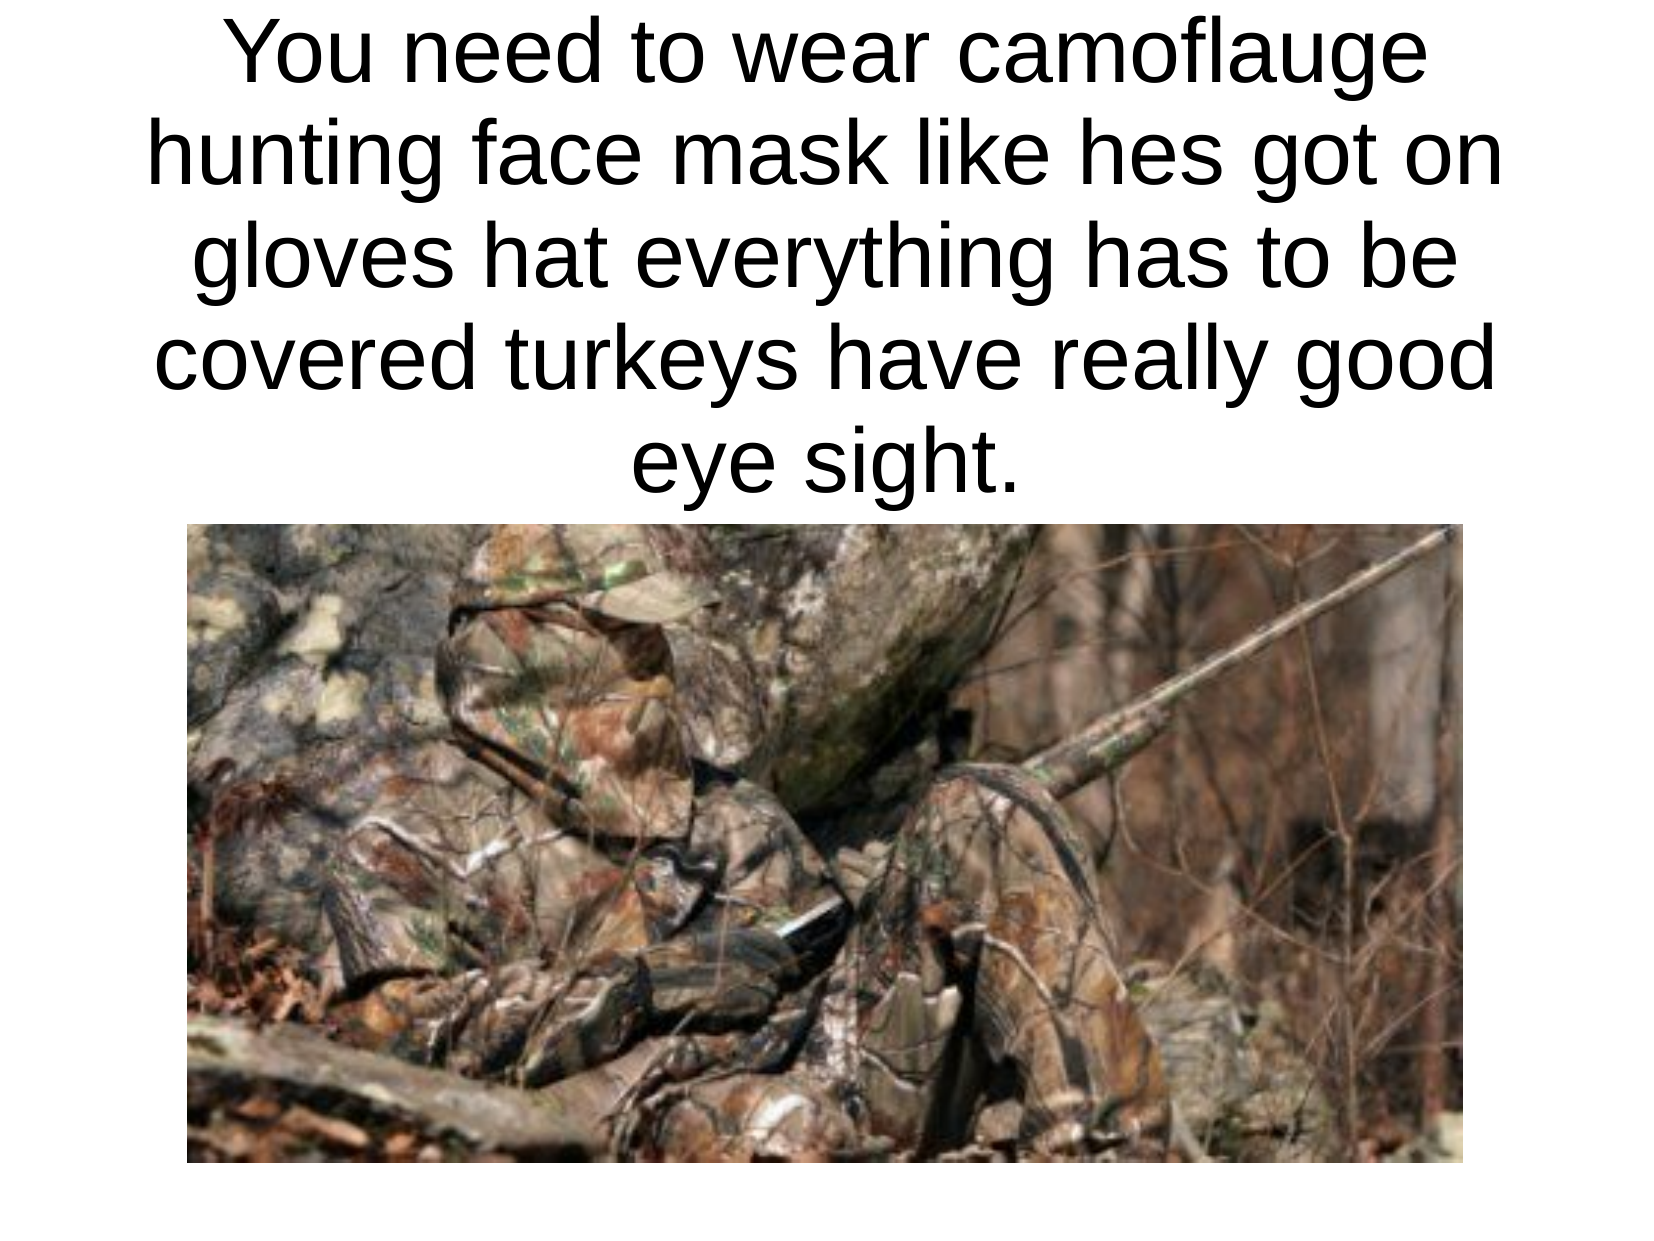

# You need to wear camoflauge hunting face mask like hes got on gloves hat everything has to be covered turkeys have really good eye sight.